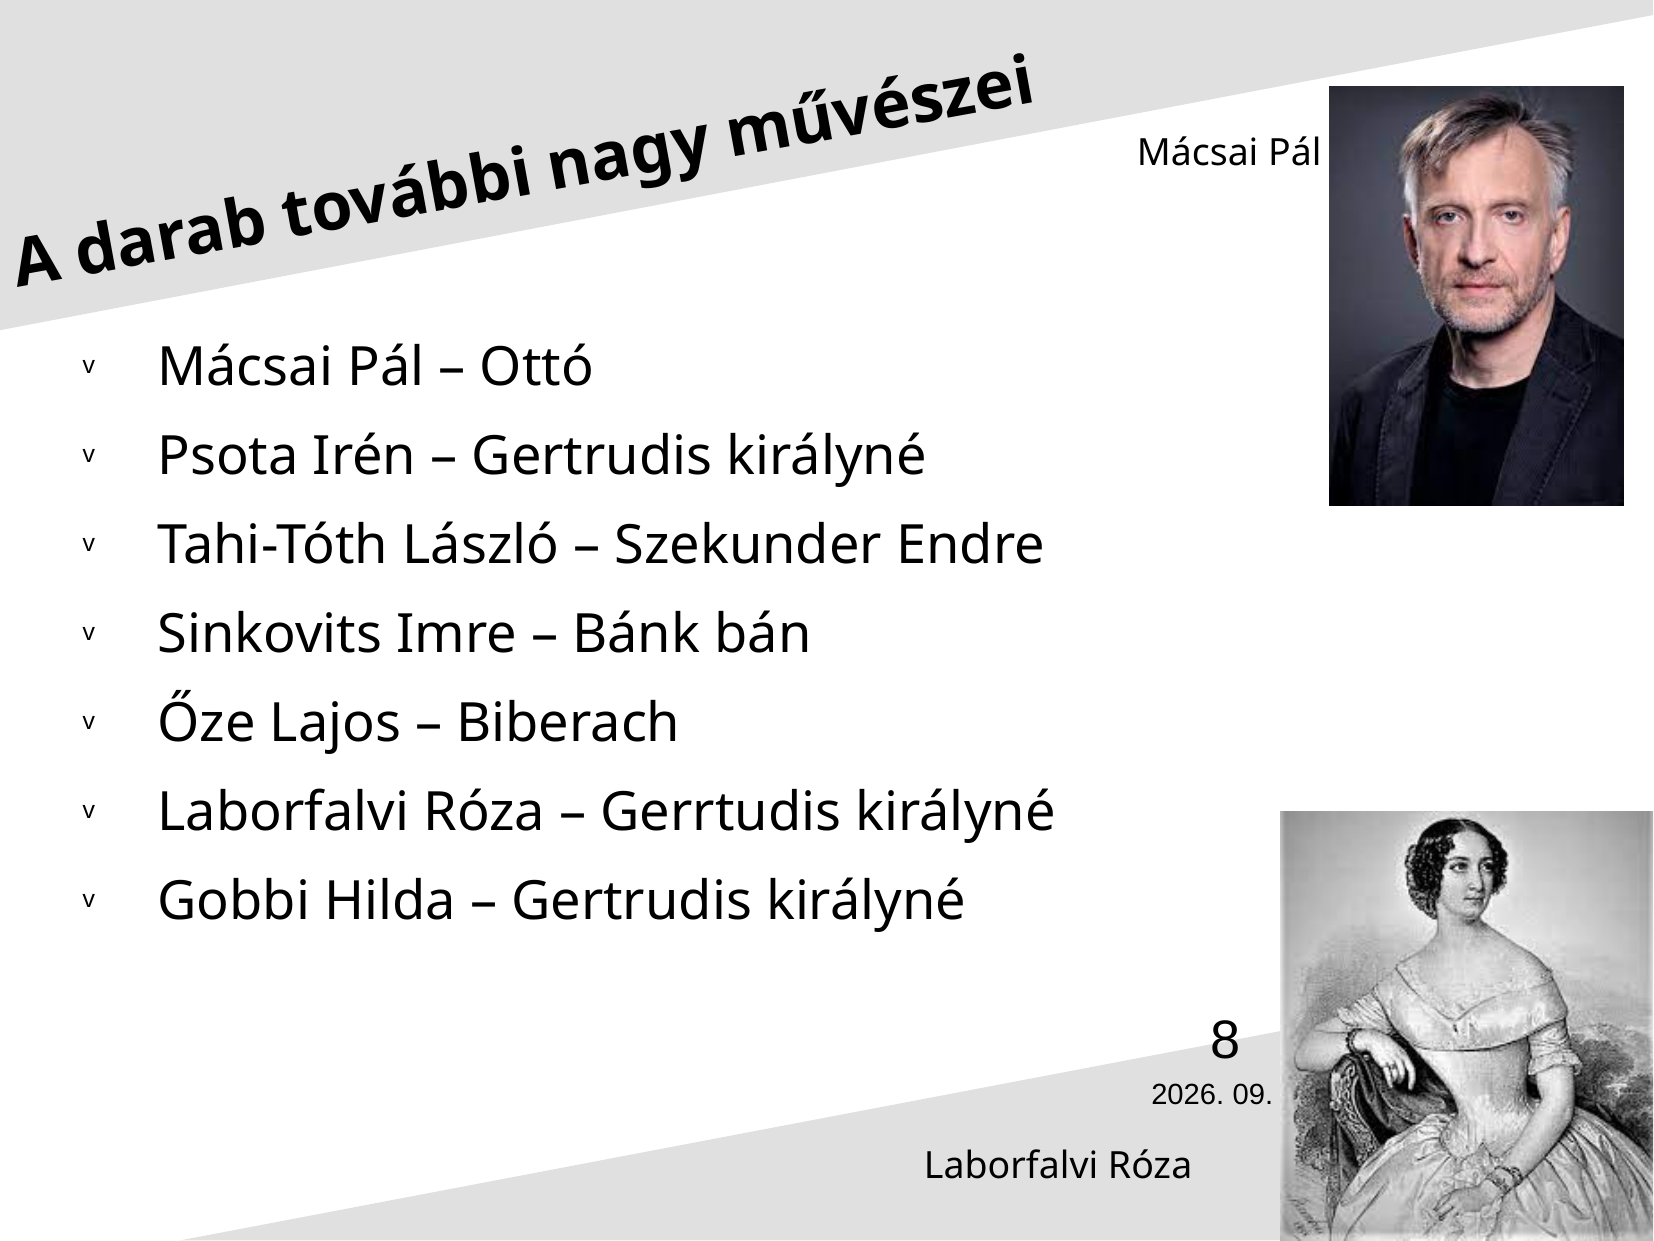

# A darab további nagy művészei
Mácsai Pál
Mácsai Pál – Ottó
Psota Irén – Gertrudis királyné
Tahi-Tóth László – Szekunder Endre
Sinkovits Imre – Bánk bán
Őze Lajos – Biberach
Laborfalvi Róza – Gerrtudis királyné
Gobbi Hilda – Gertrudis királyné
Laborfalvi Róza